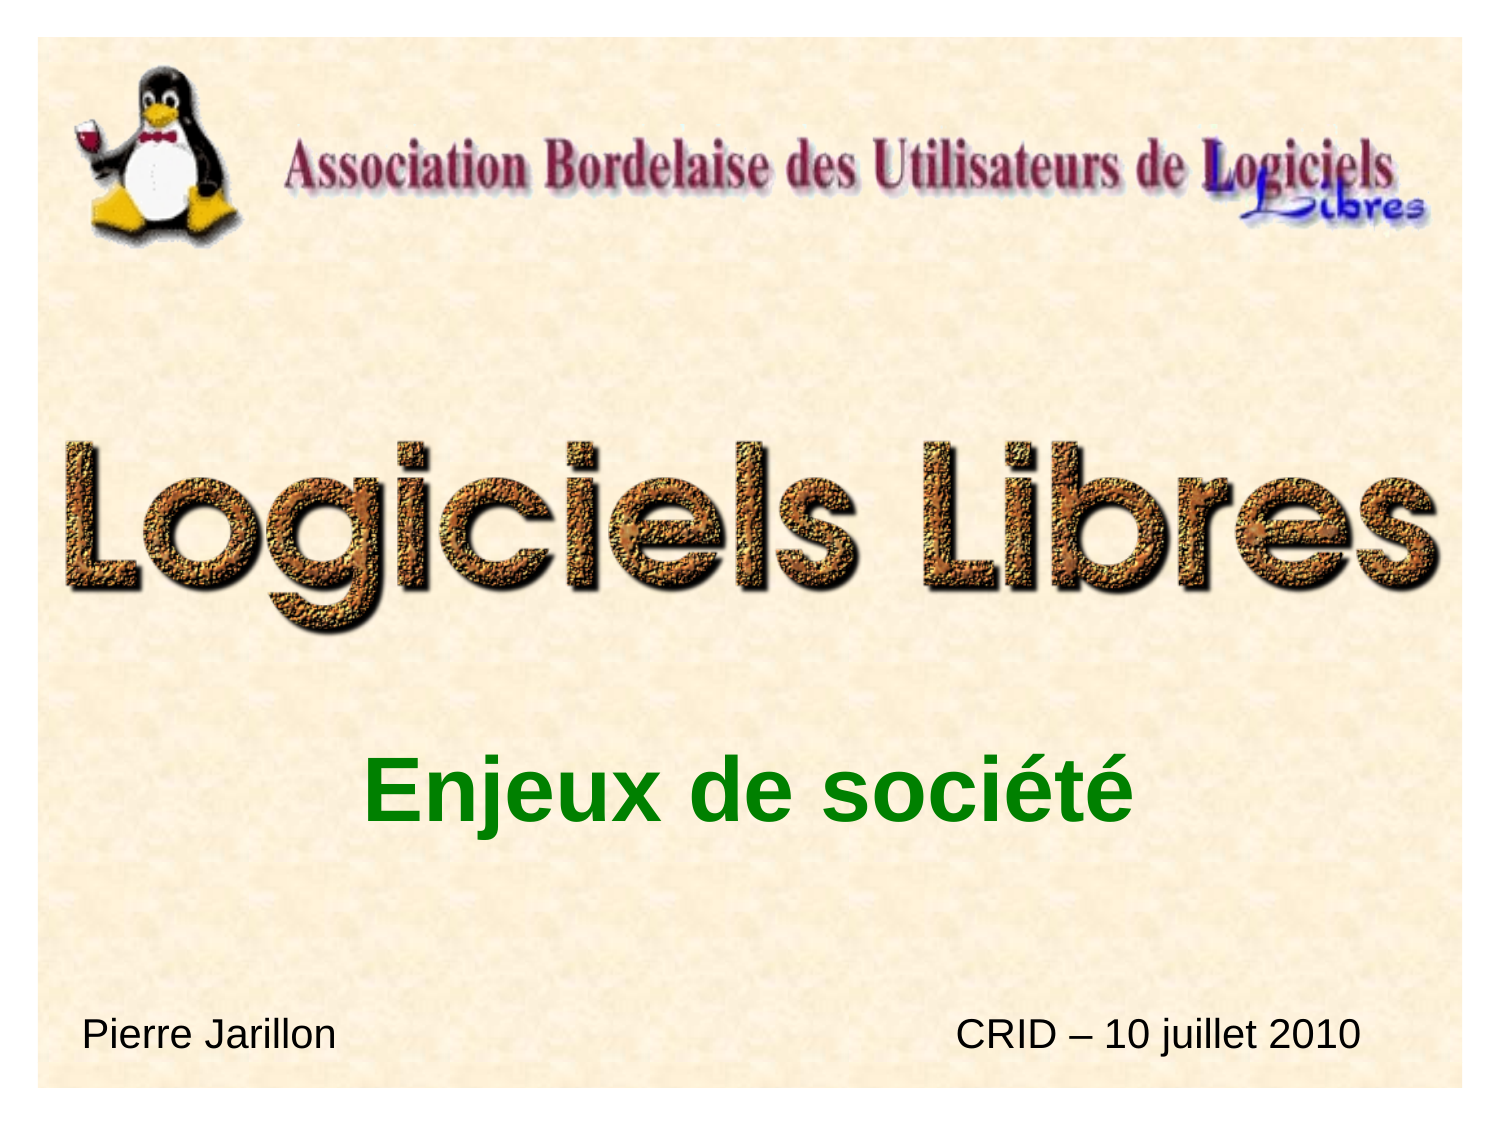

Enjeux de société
Pierre Jarillon 									CRID – 10 juillet 2010